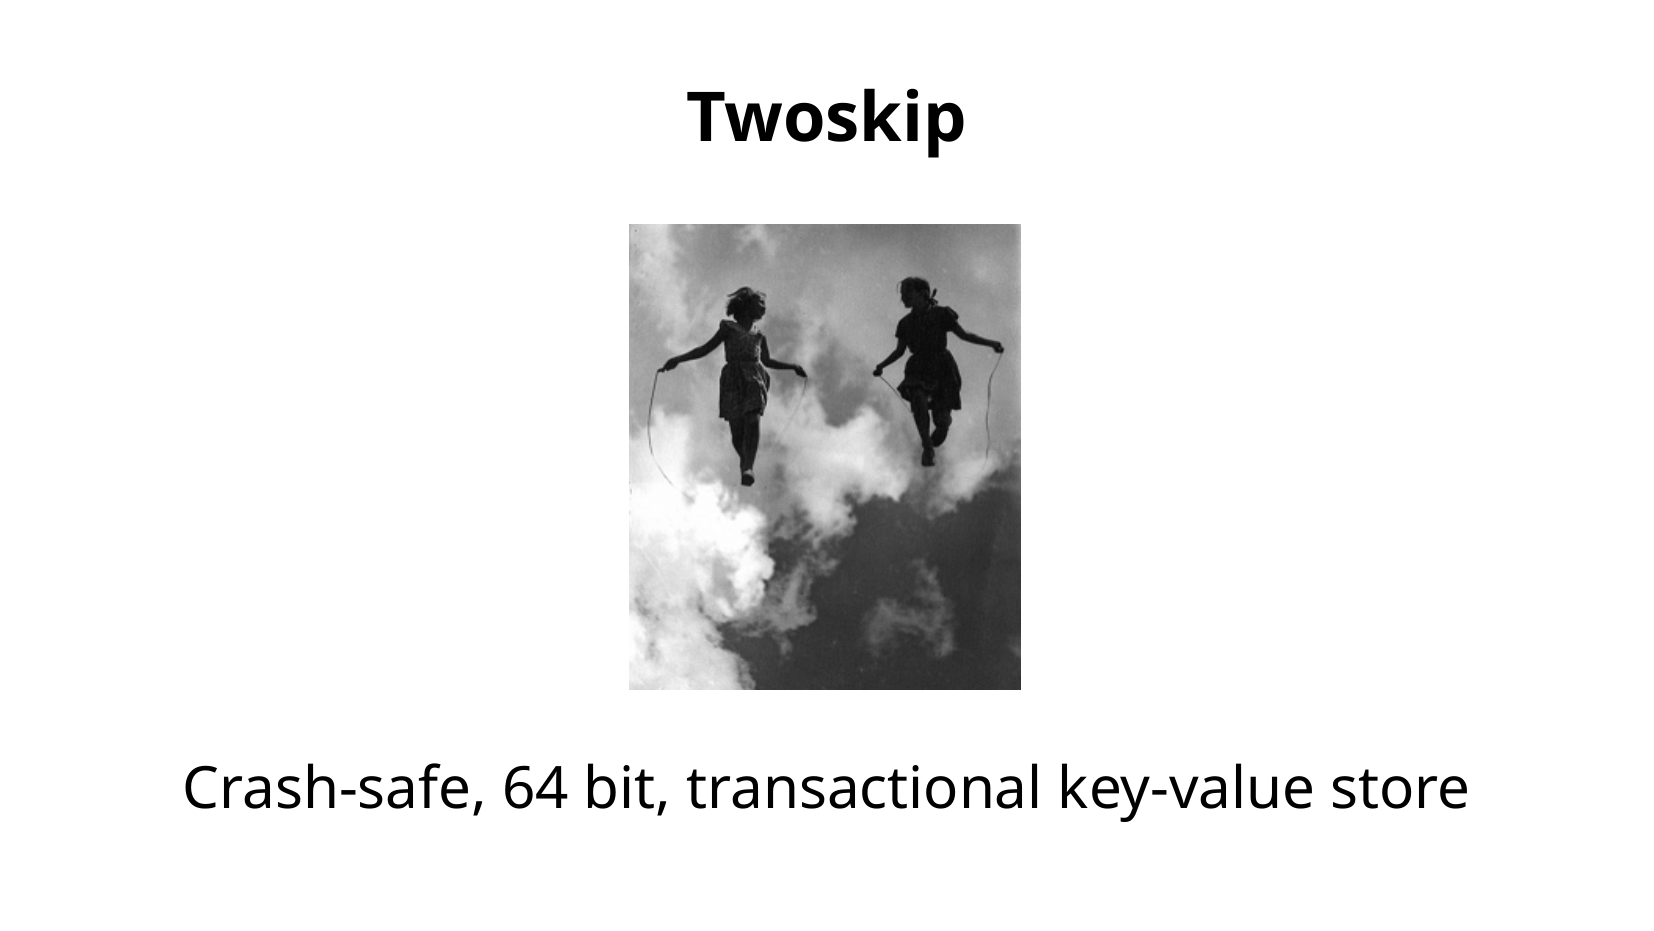

# Twoskip
Crash-safe, 64 bit, transactional key-value store